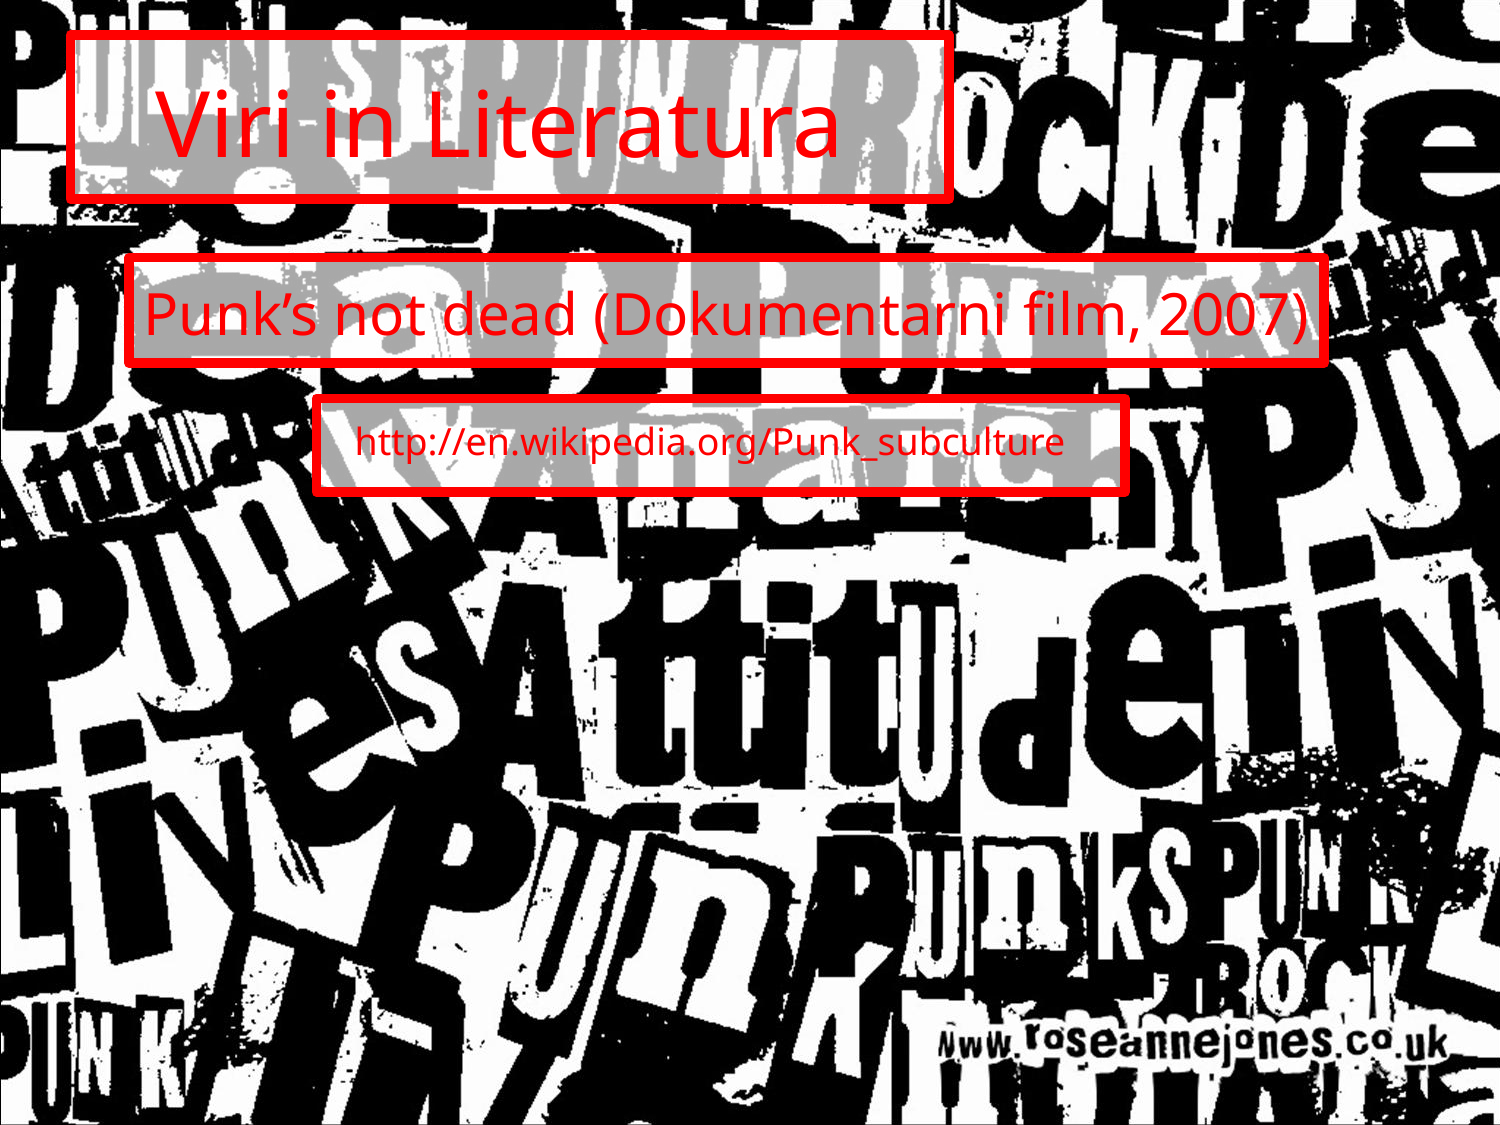

Viri in Literatura
Punk’s not dead (Dokumentarni film, 2007)
http://en.wikipedia.org/Punk_subculture